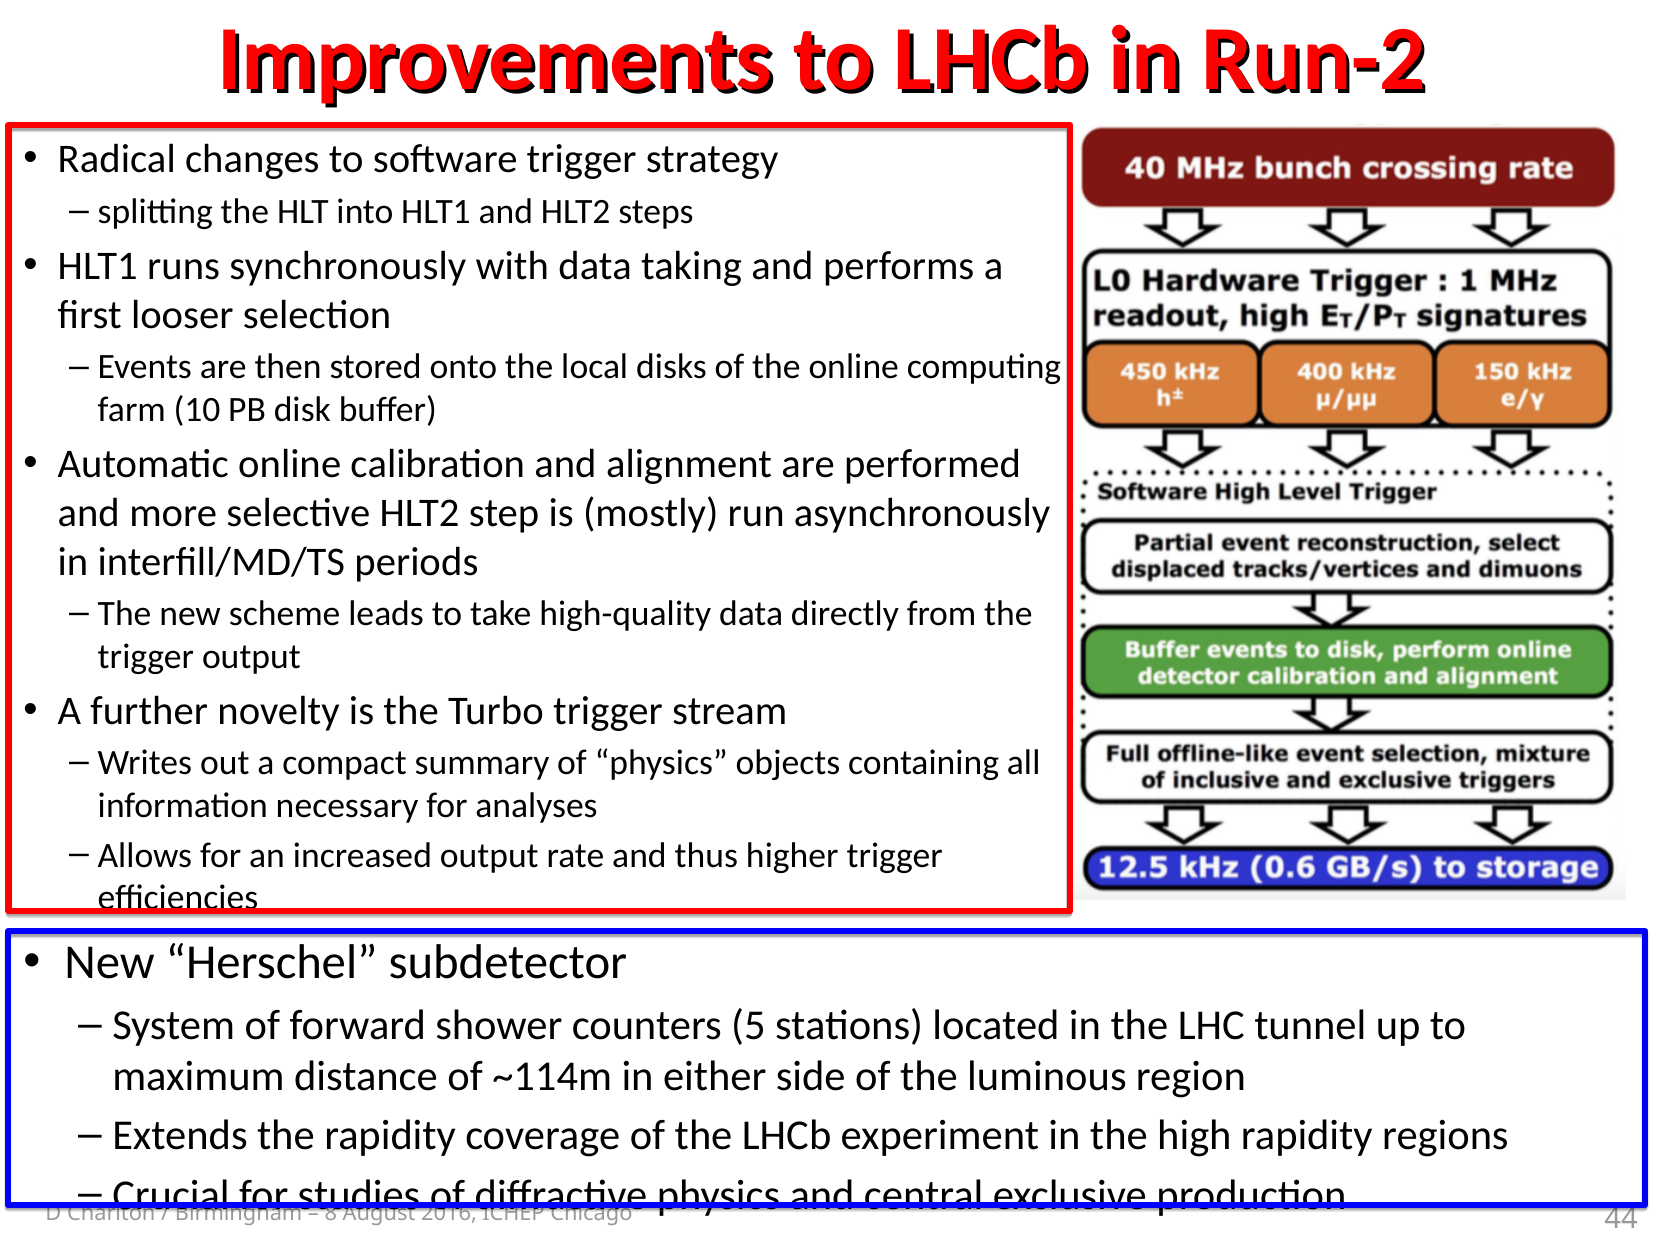

# Improvements to LHCb in Run-2
Radical changes to software trigger strategy
splitting the HLT into HLT1 and HLT2 steps
HLT1 runs synchronously with data taking and performs a first looser selection
Events are then stored onto the local disks of the online computing farm (10 PB disk buffer)
Automatic online calibration and alignment are performed and more selective HLT2 step is (mostly) run asynchronously in interfill/MD/TS periods
The new scheme leads to take high-quality data directly from the trigger output
A further novelty is the Turbo trigger stream
Writes out a compact summary of “physics” objects containing all information necessary for analyses
Allows for an increased output rate and thus higher trigger efficiencies
New “Herschel” subdetector
System of forward shower counters (5 stations) located in the LHC tunnel up to maximum distance of ~114m in either side of the luminous region
Extends the rapidity coverage of the LHCb experiment in the high rapidity regions
Crucial for studies of diffractive physics and central exclusive production